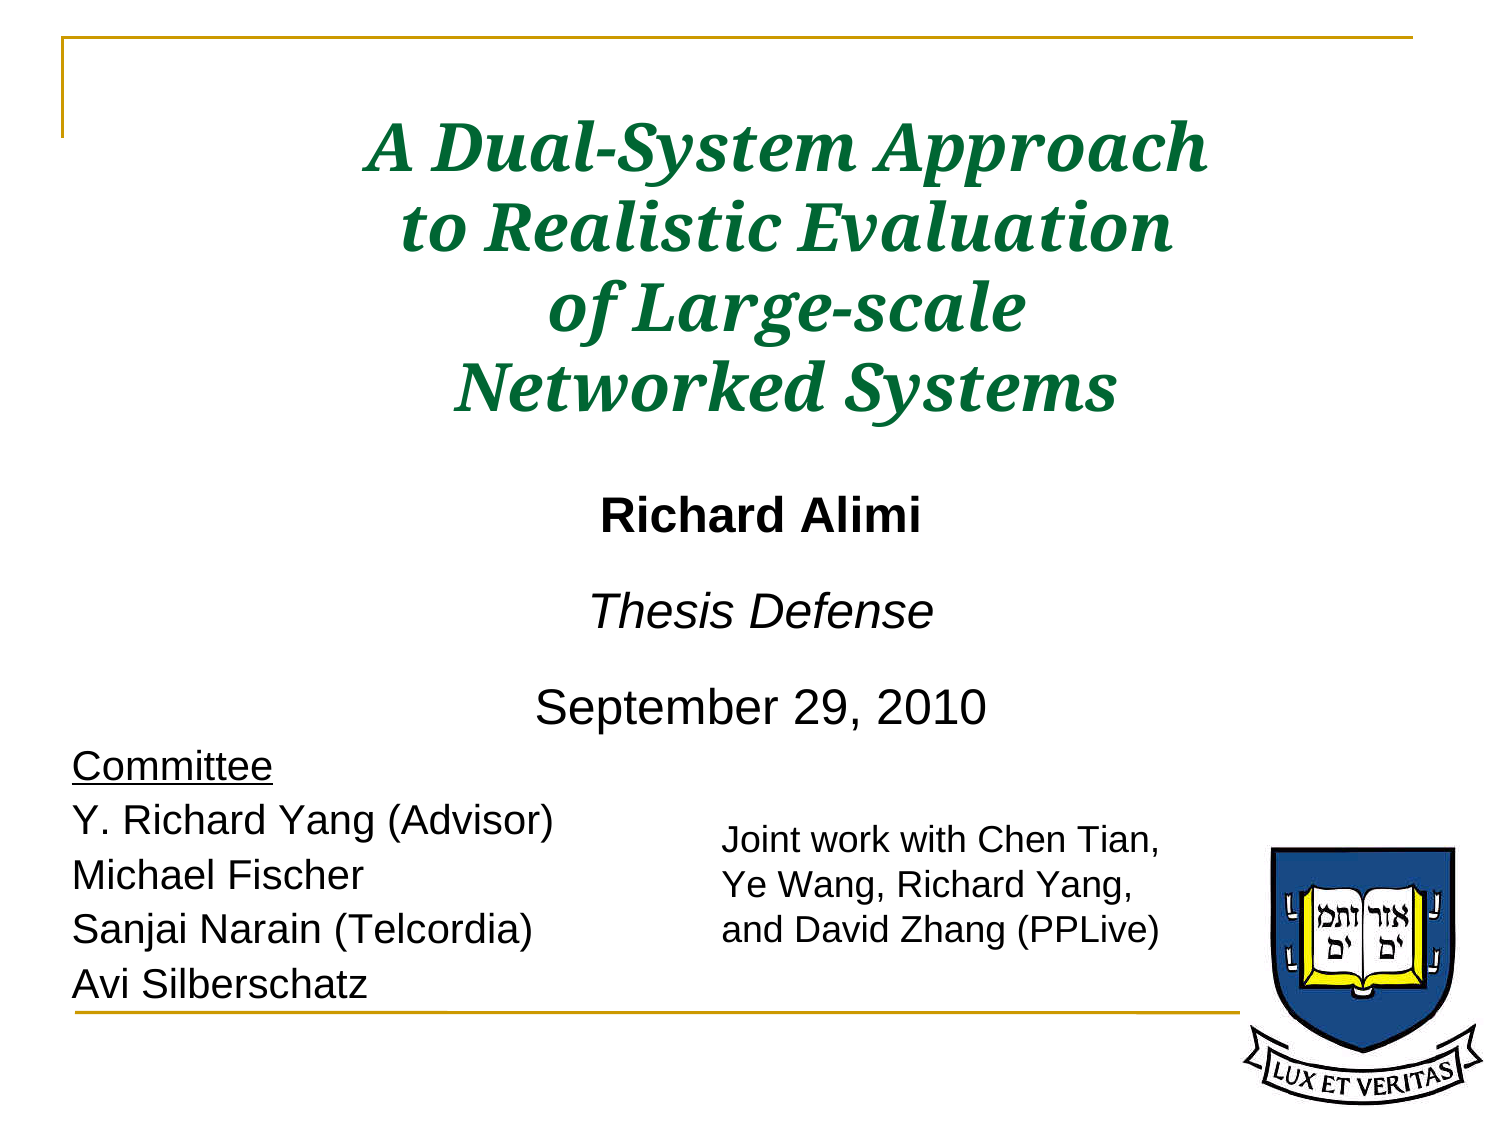

A Dual-System Approach
to Realistic Evaluation
of Large-scale
Networked Systems
Richard Alimi
Thesis Defense
September 29, 2010
Committee
Y. Richard Yang (Advisor)
Michael Fischer
Sanjai Narain (Telcordia)
Avi Silberschatz
Joint work with Chen Tian,
Ye Wang, Richard Yang,
and David Zhang (PPLive)